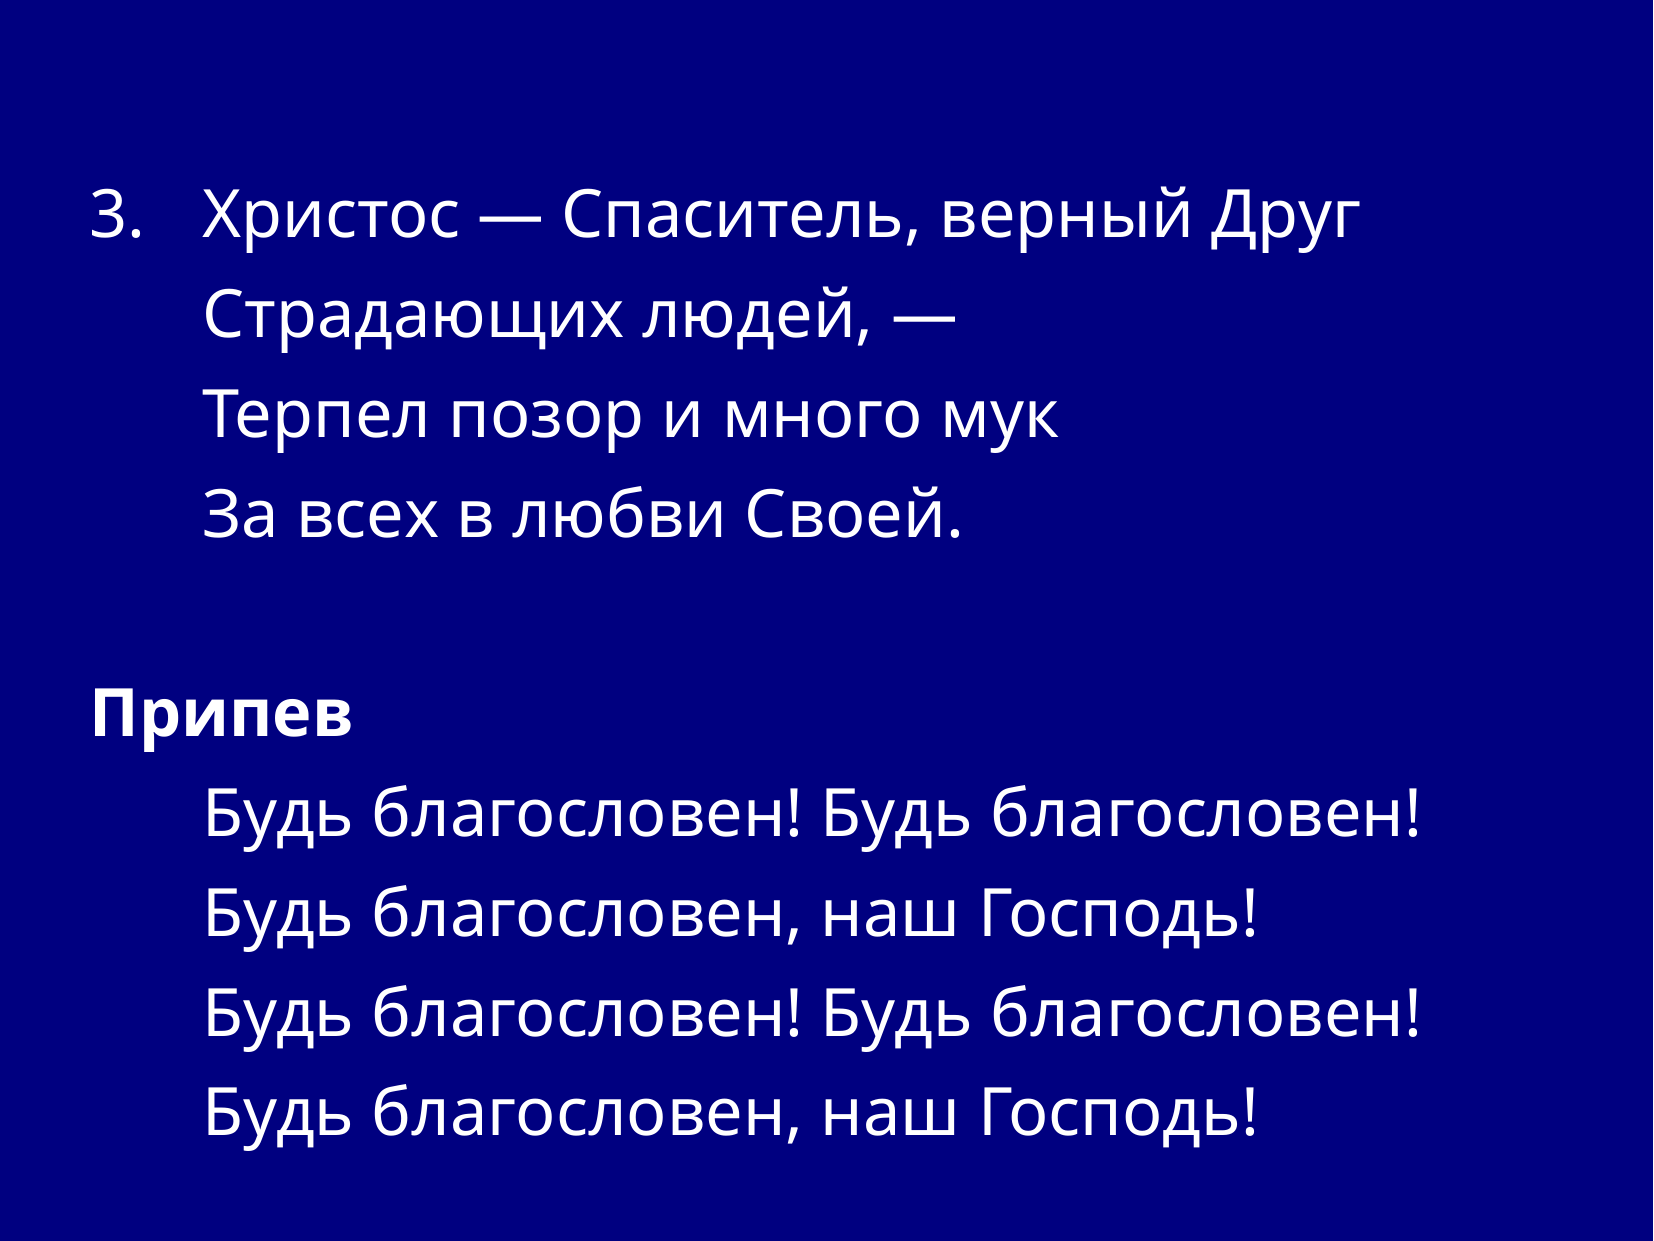

3.	Христос — Спаситель, верный Друг
	Страдающих людей, —
	Терпел позор и много мук
	За всех в любви Своей.
Припев
	Будь благословен! Будь благословен!
	Будь благословен, наш Господь!
	Будь благословен! Будь благословен!
	Будь благословен, наш Господь!